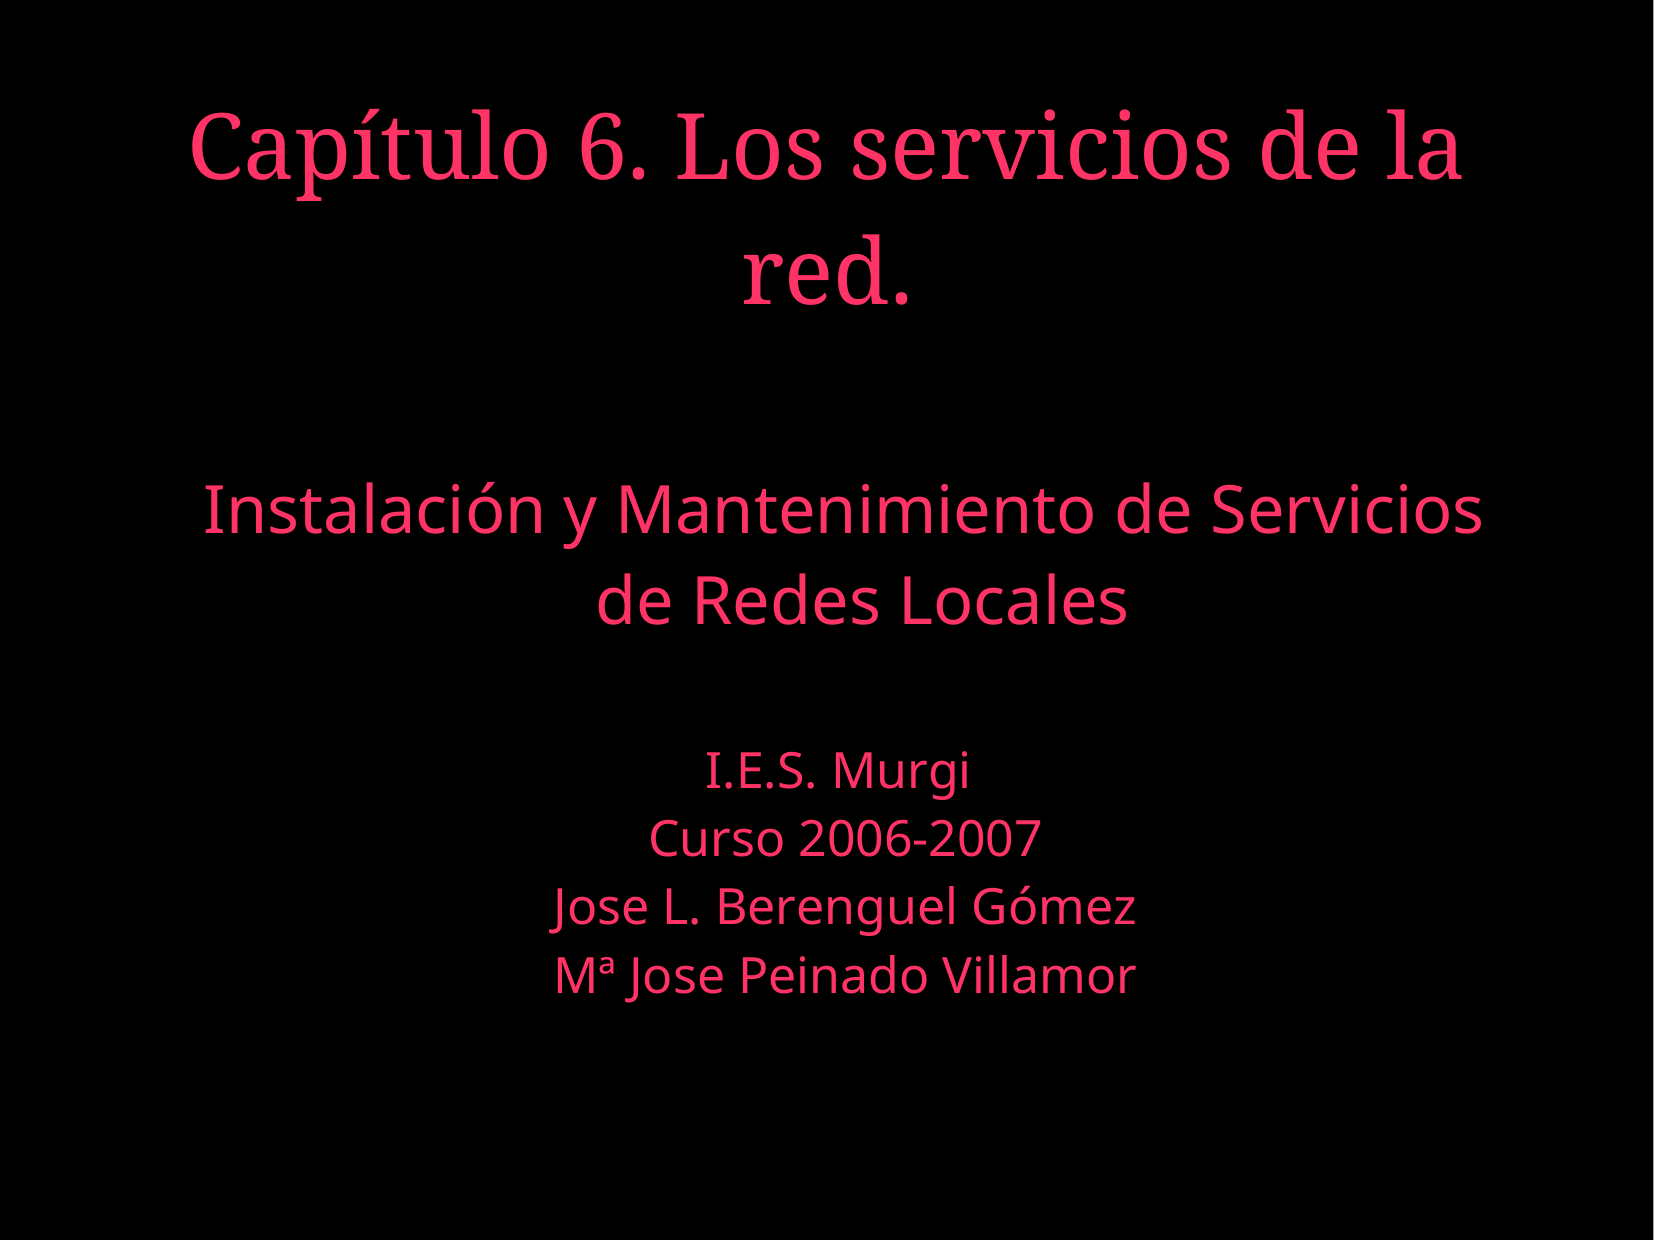

# Capítulo 6. Los servicios de la red.
Instalación y Mantenimiento de Servicios de Redes Locales
I.E.S. Murgi
Curso 2006-2007
Jose L. Berenguel Gómez
Mª Jose Peinado Villamor